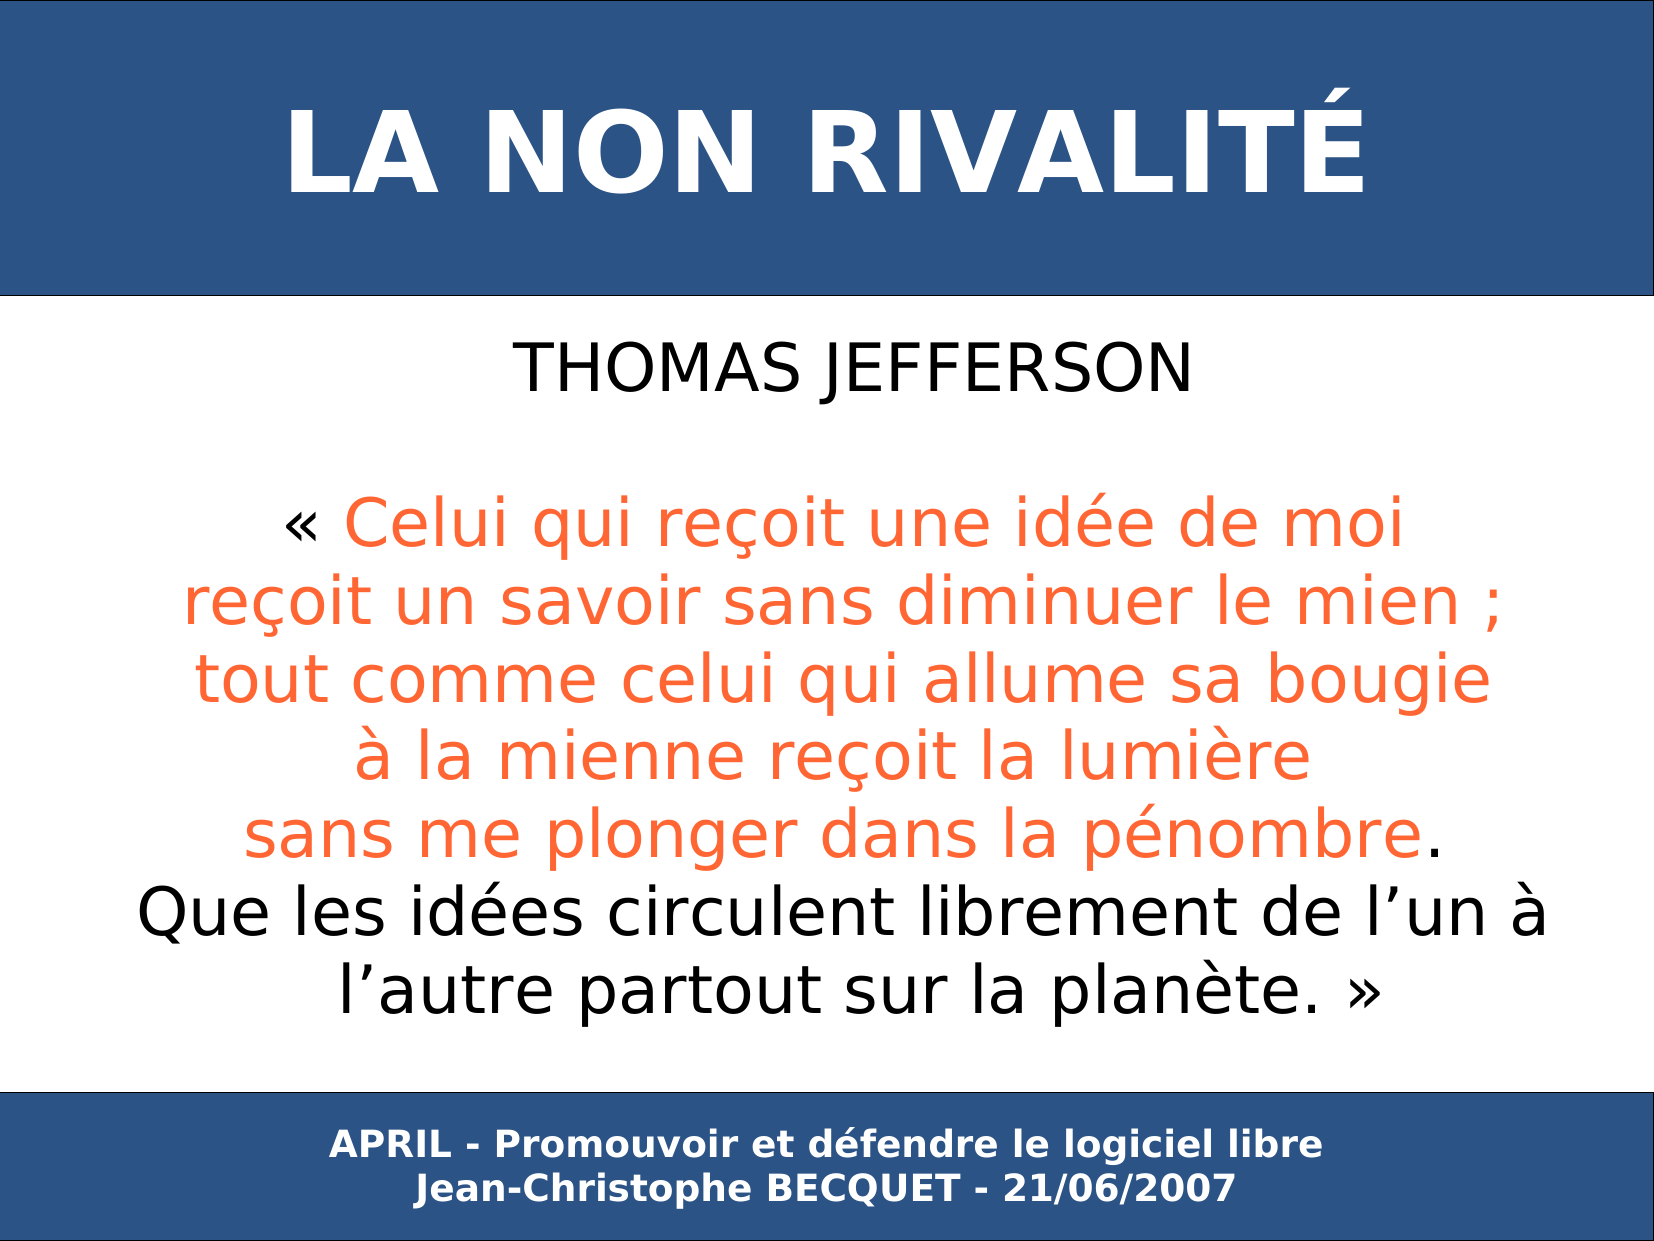

# LA NON RIVALITÉ
 THOMAS JEFFERSON
« Celui qui reçoit une idée de moi
reçoit un savoir sans diminuer le mien ;
tout comme celui qui allume sa bougie
à la mienne reçoit la lumière
sans me plonger dans la pénombre.
Que les idées circulent librement de l’un à l’autre partout sur la planète. »